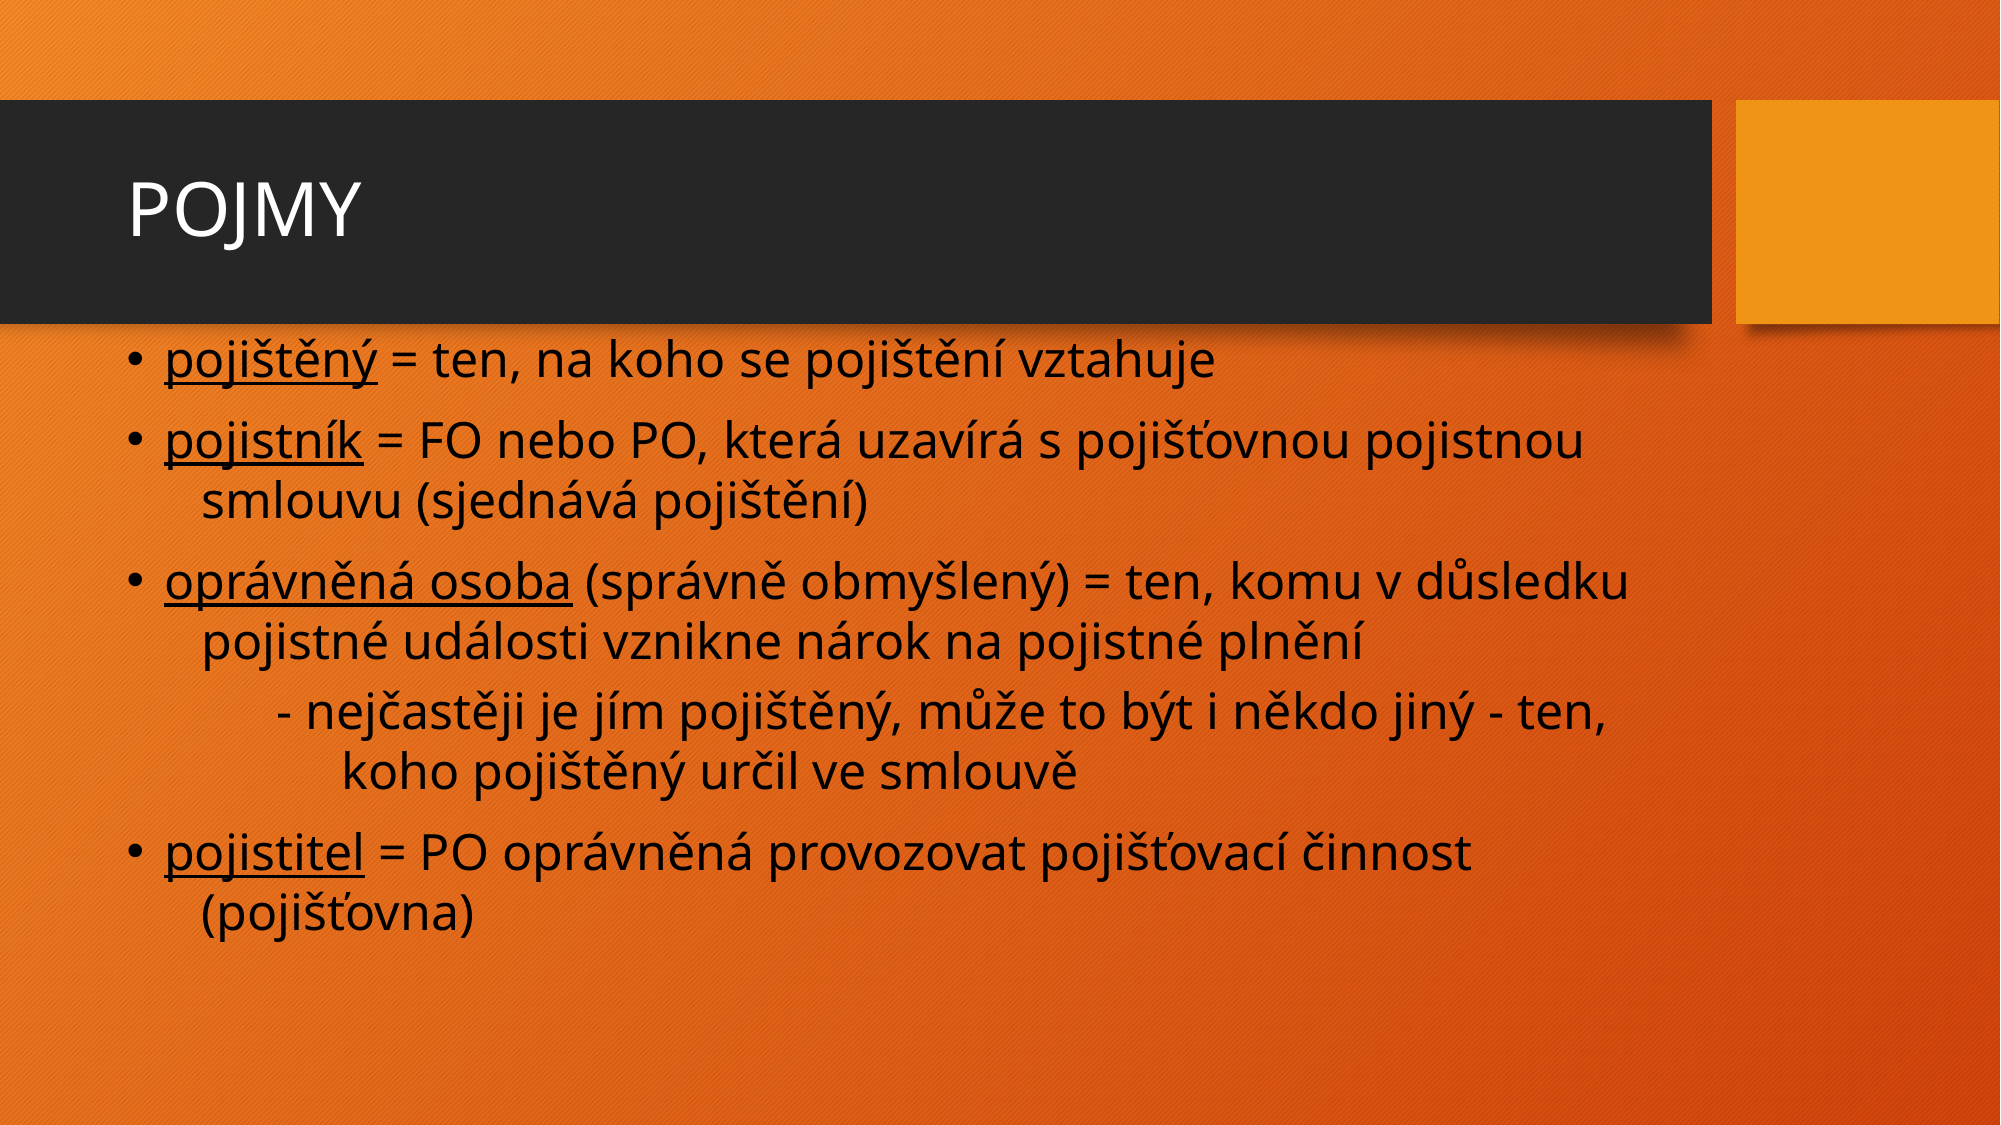

# POJMY
pojištěný = ten, na koho se pojištění vztahuje
pojistník = FO nebo PO, která uzavírá s pojišťovnou pojistnou smlouvu (sjednává pojištění)
oprávněná osoba (správně obmyšlený) = ten, komu v důsledku pojistné události vznikne nárok na pojistné plnění
- nejčastěji je jím pojištěný, může to být i někdo jiný - ten, koho pojištěný určil ve smlouvě
pojistitel = PO oprávněná provozovat pojišťovací činnost (pojišťovna)